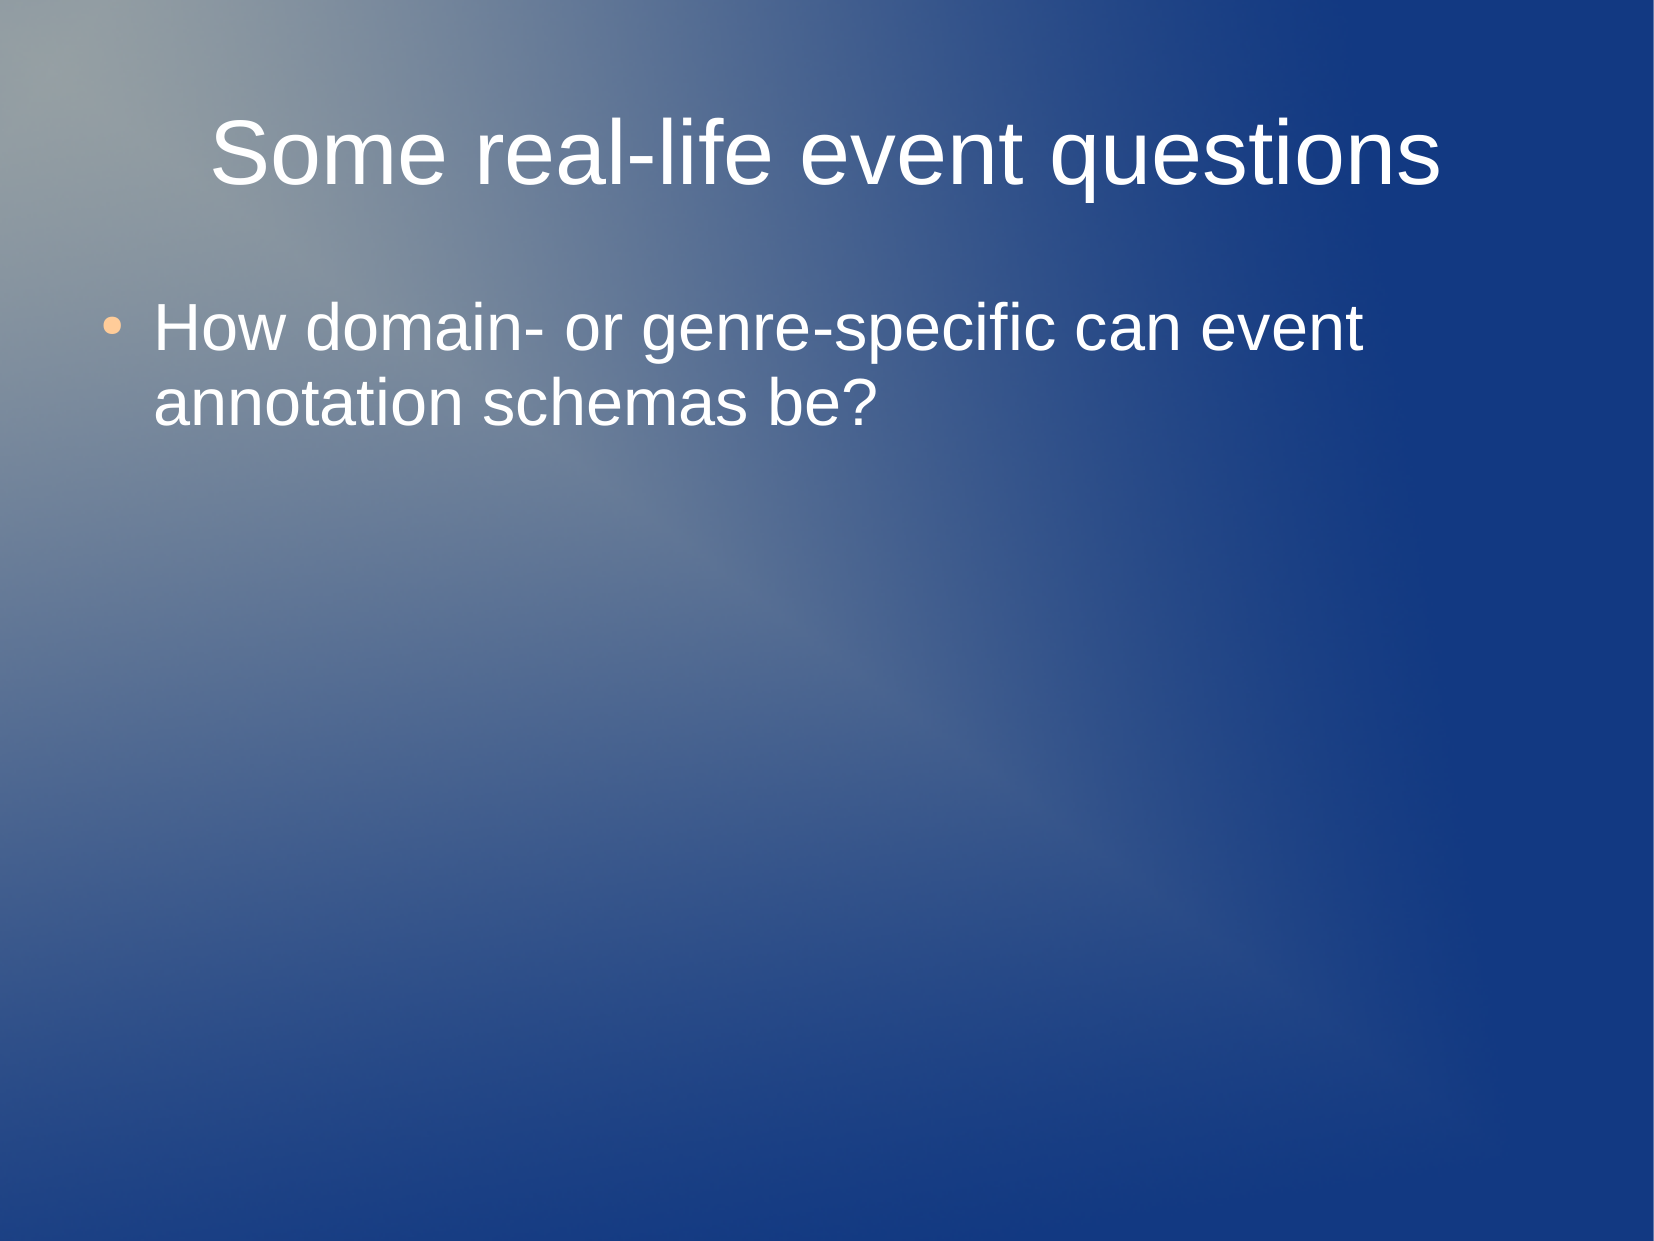

# Some real-life event questions
How domain- or genre-specific can event annotation schemas be?